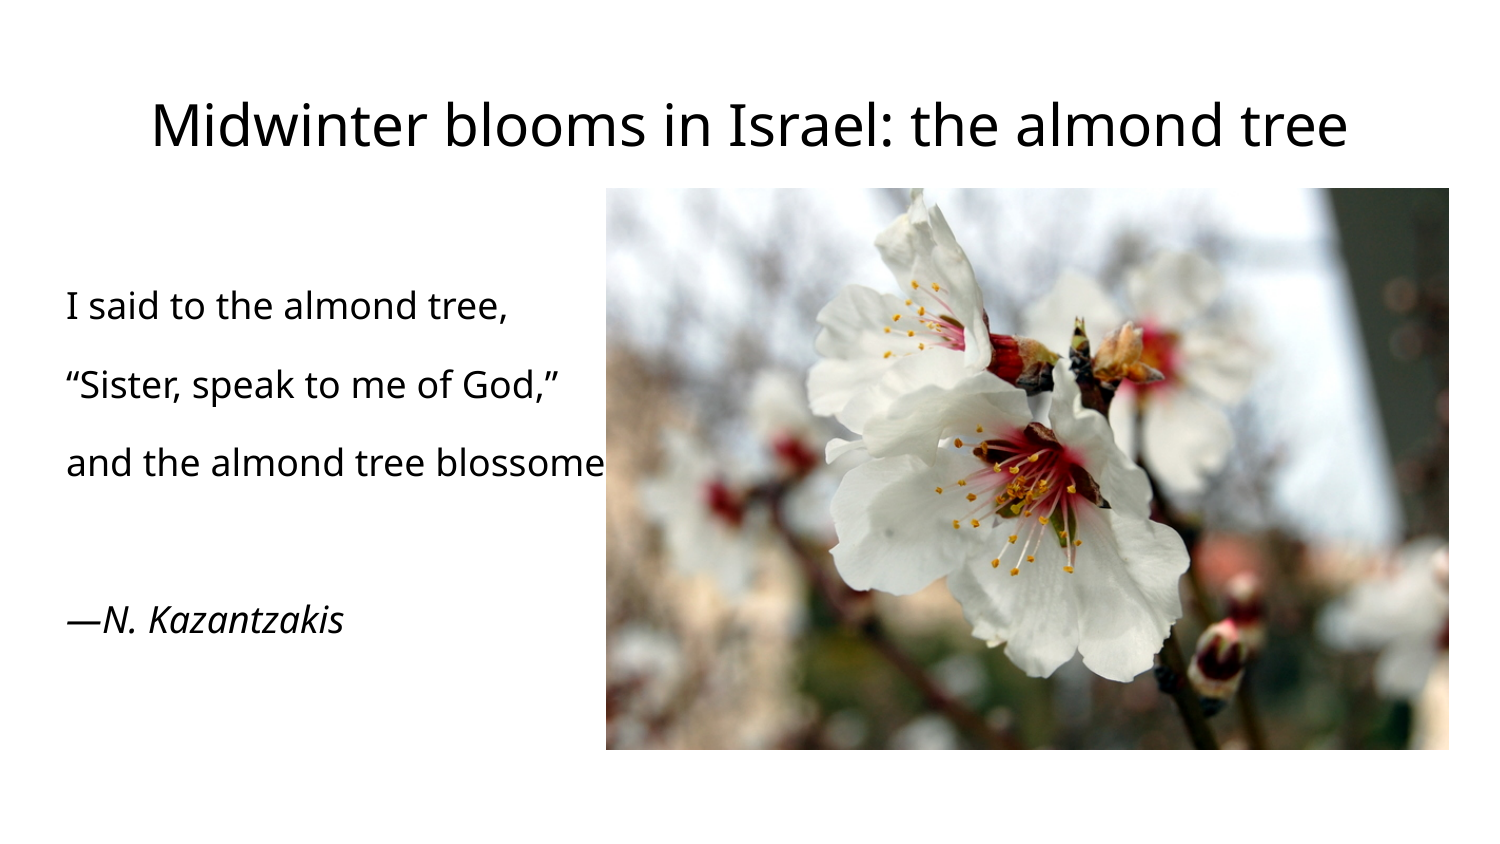

# Midwinter blooms in Israel: the almond tree
I said to the almond tree,
“Sister, speak to me of God,”
and the almond tree blossomed.
—N. Kazantzakis